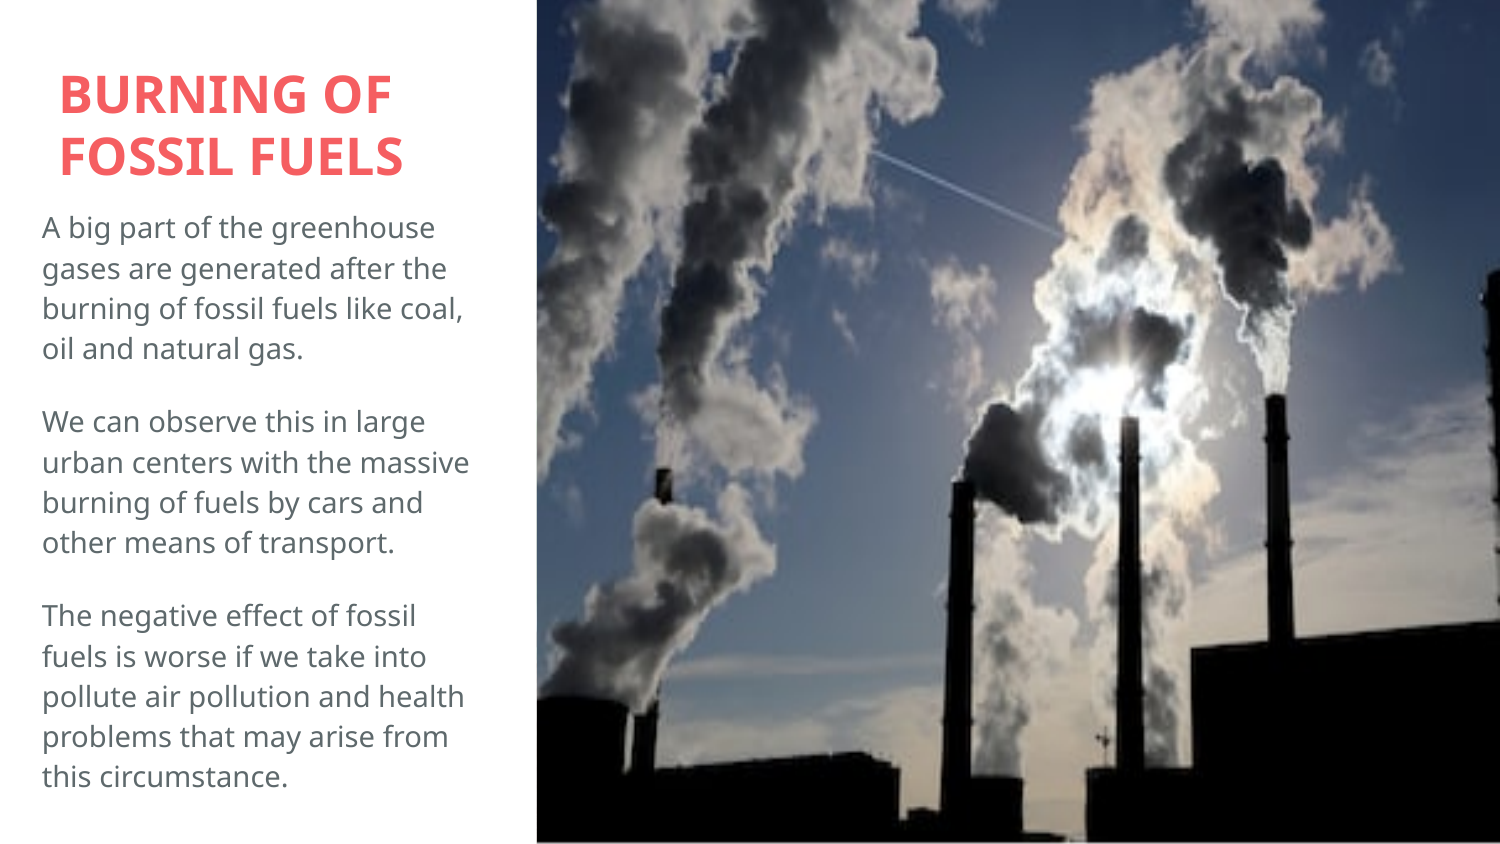

# BURNING OF FOSSIL FUELS
A big part of the greenhouse gases are generated after the burning of fossil fuels like coal, oil and natural gas.
We can observe this in large urban centers with the massive burning of fuels by cars and other means of transport.
The negative effect of fossil fuels is worse if we take into pollute air pollution and health problems that may arise from this circumstance.